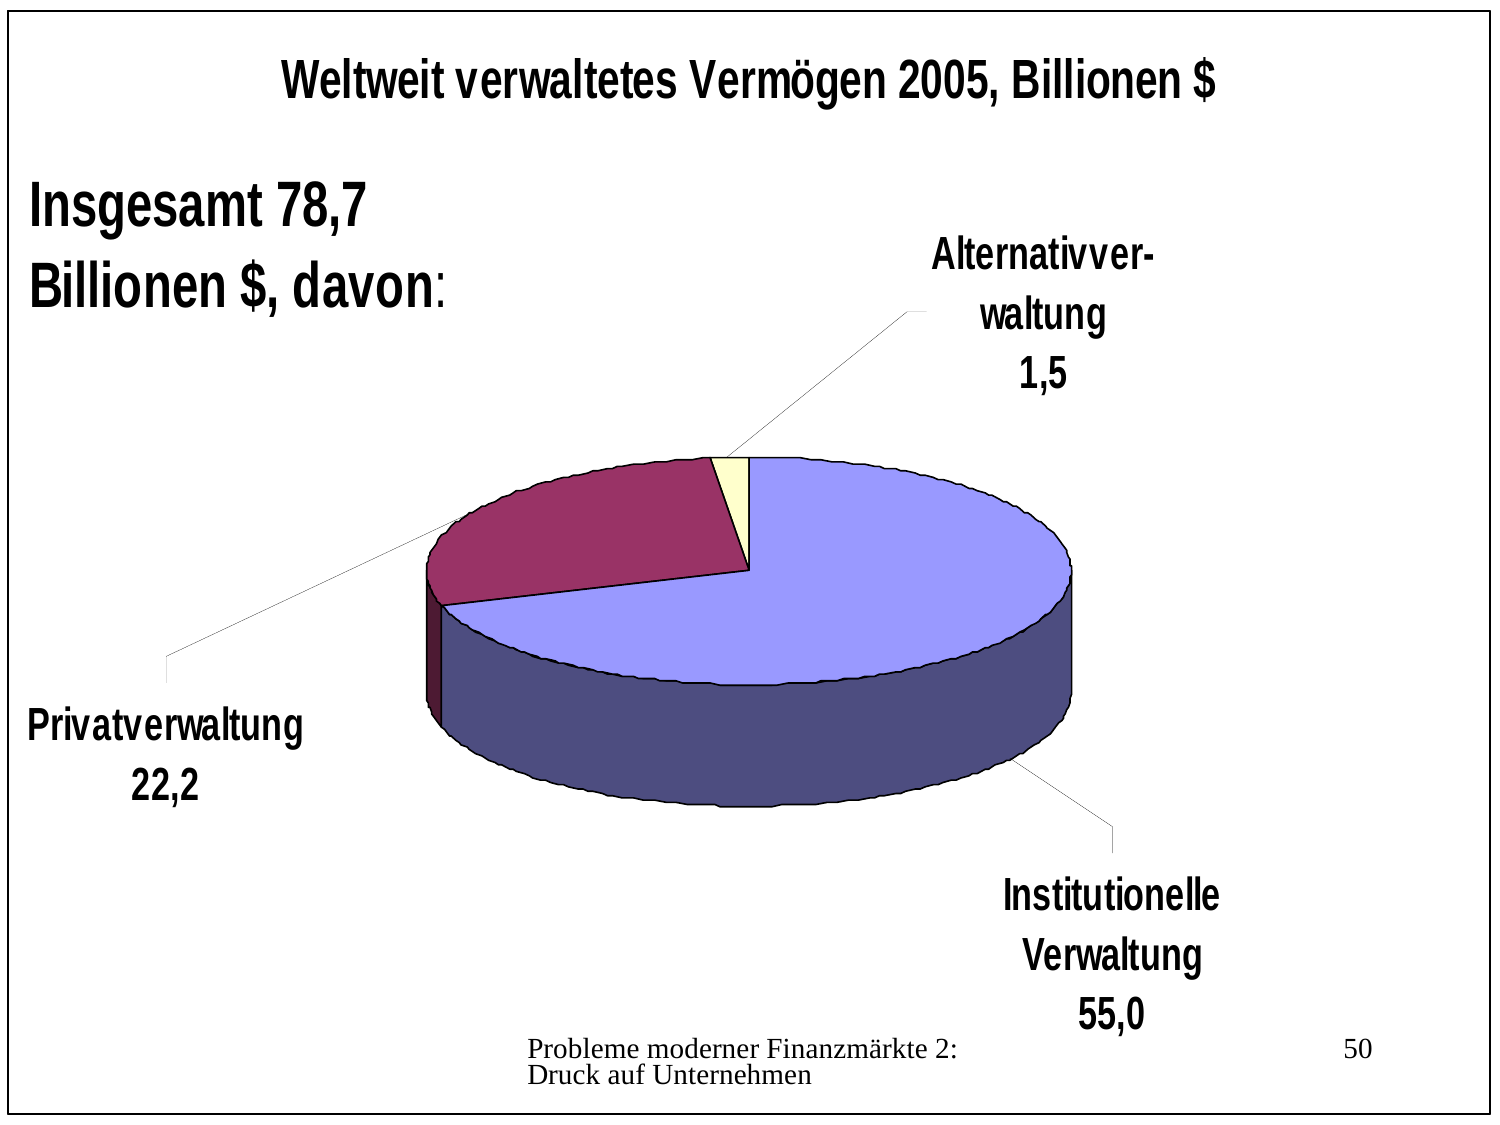

Probleme moderner Finanzmärkte 2: Druck auf Unternehmen
50